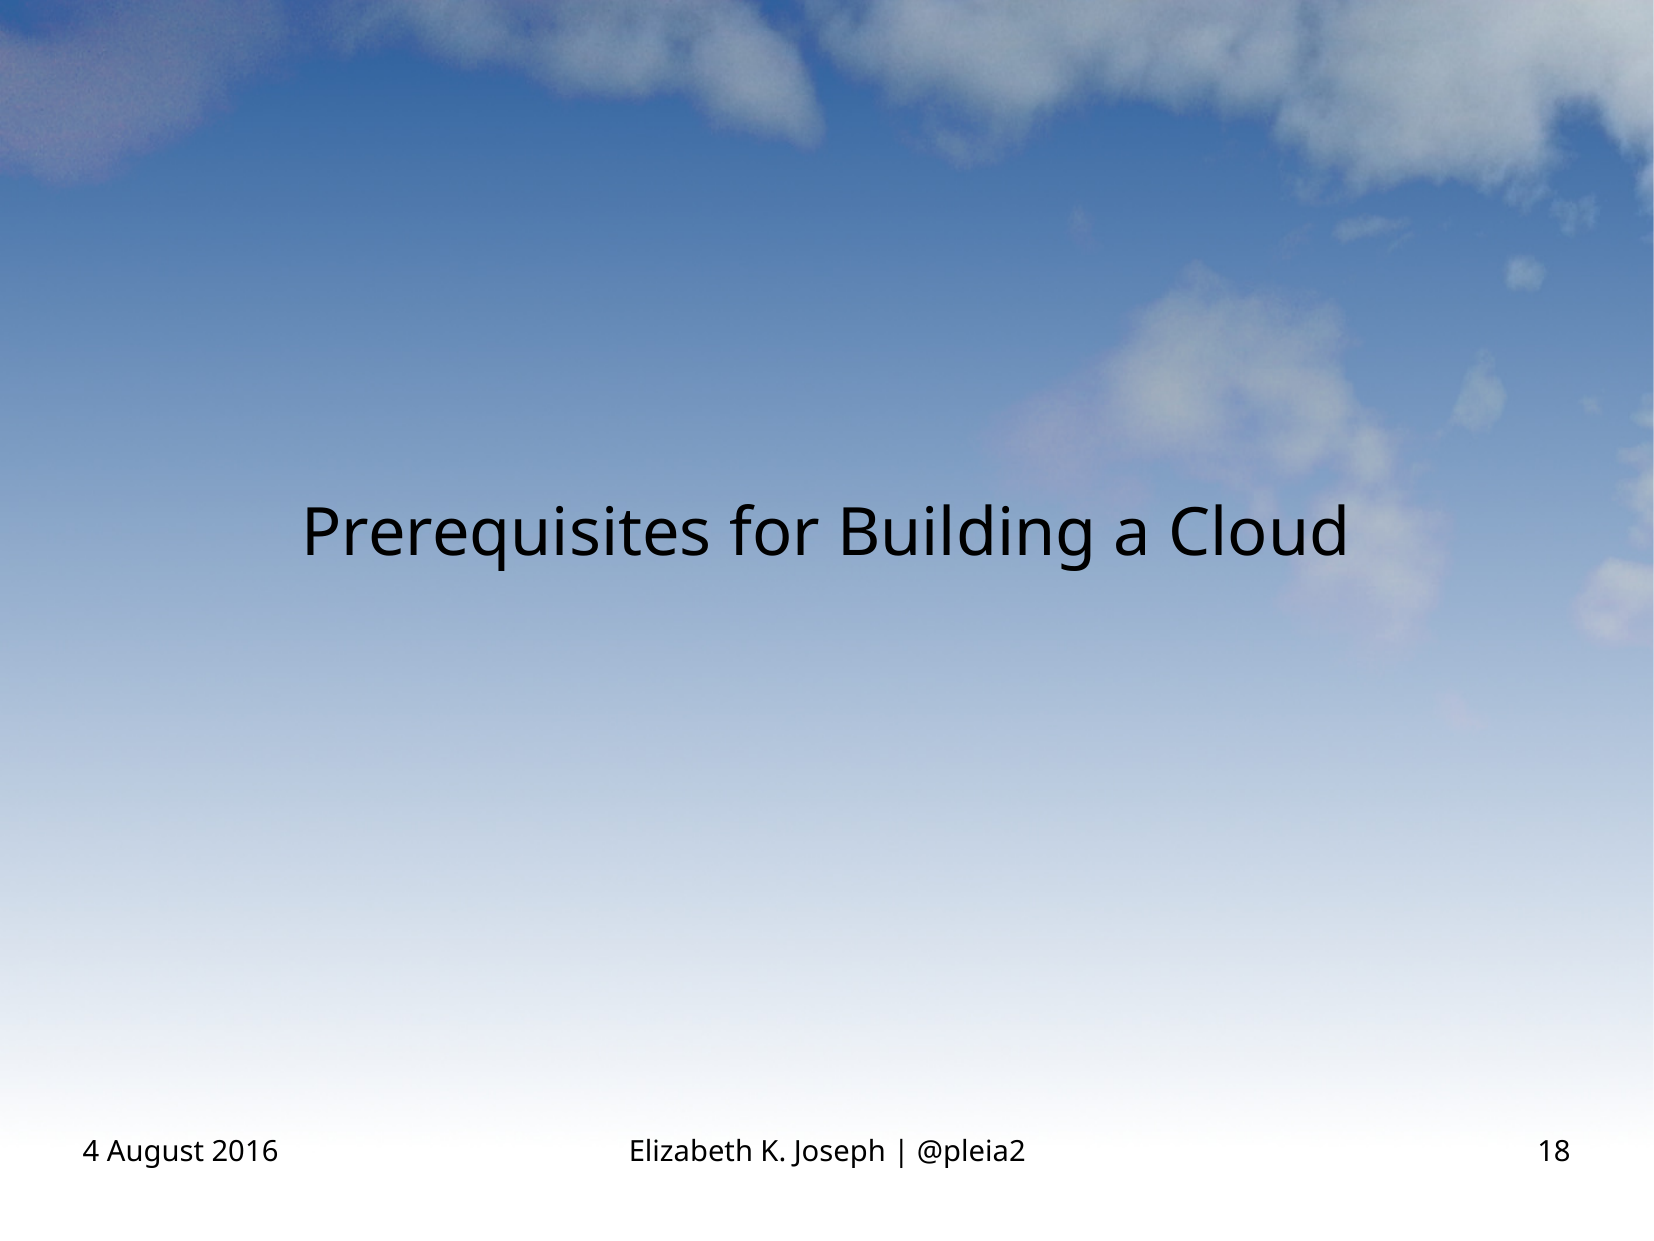

# Prerequisites for Building a Cloud
4 August 2016
Elizabeth K. Joseph | @pleia2
18